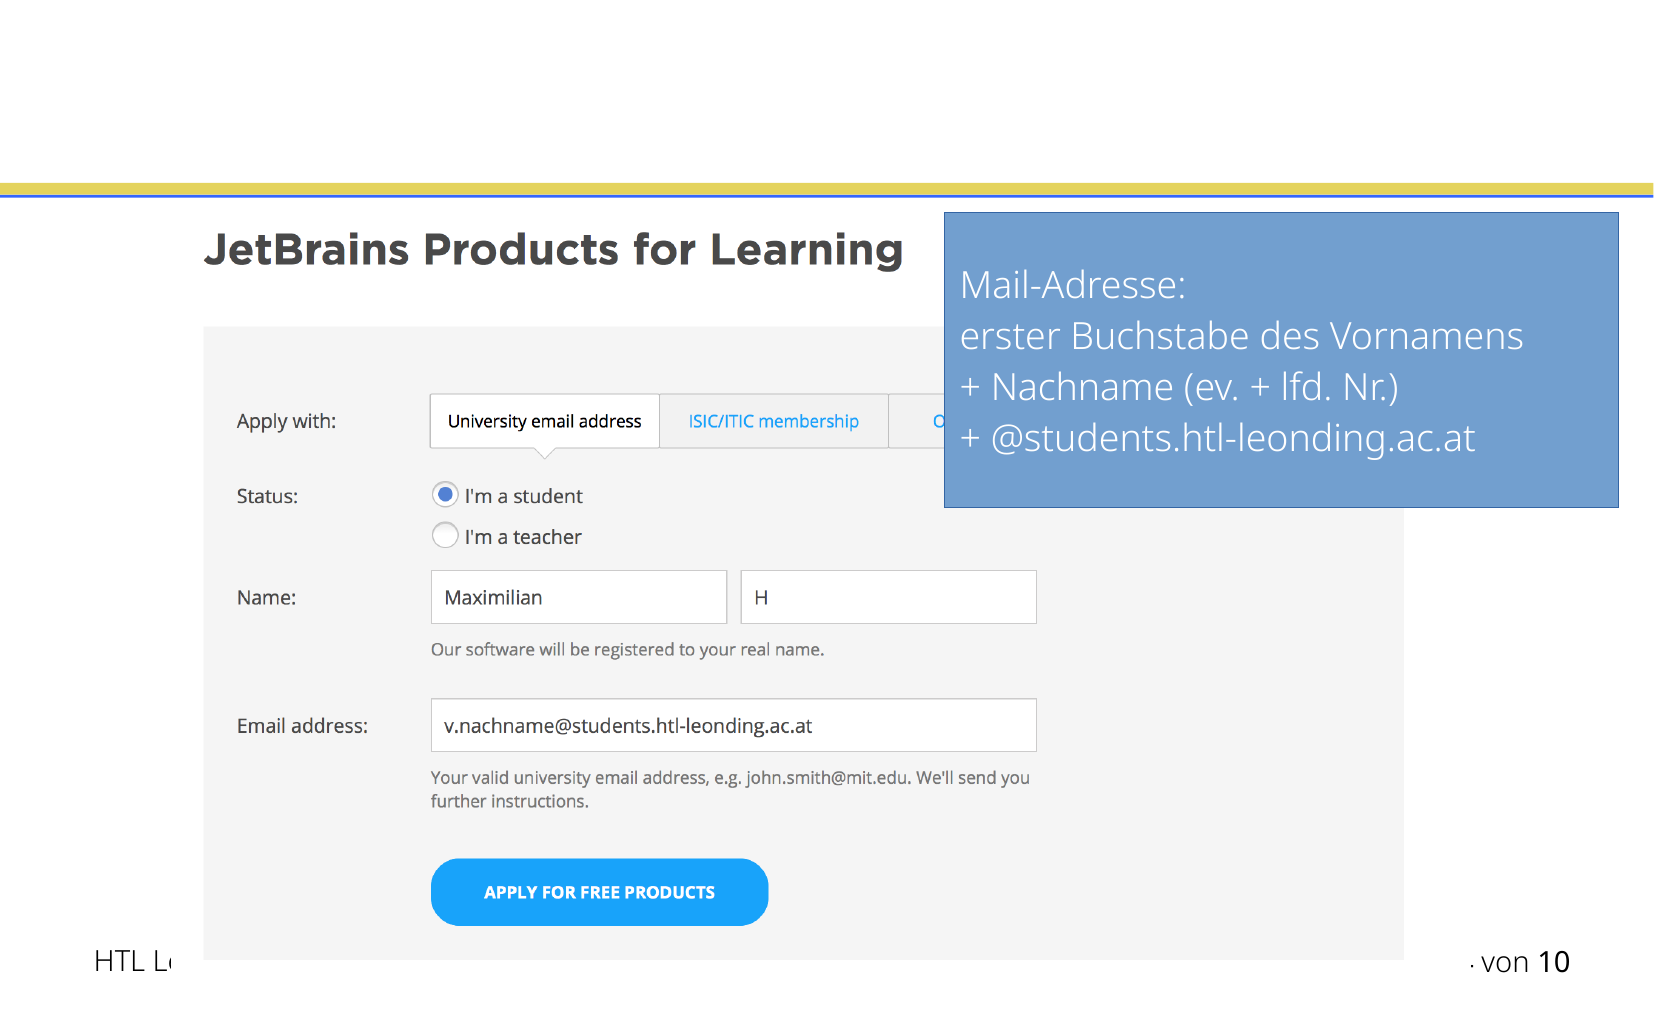

#
Mail-Adresse:
erster Buchstabe des Vornamens
+ Nachname (ev. + lfd. Nr.)
+ @students.htl-leonding.ac.at
4